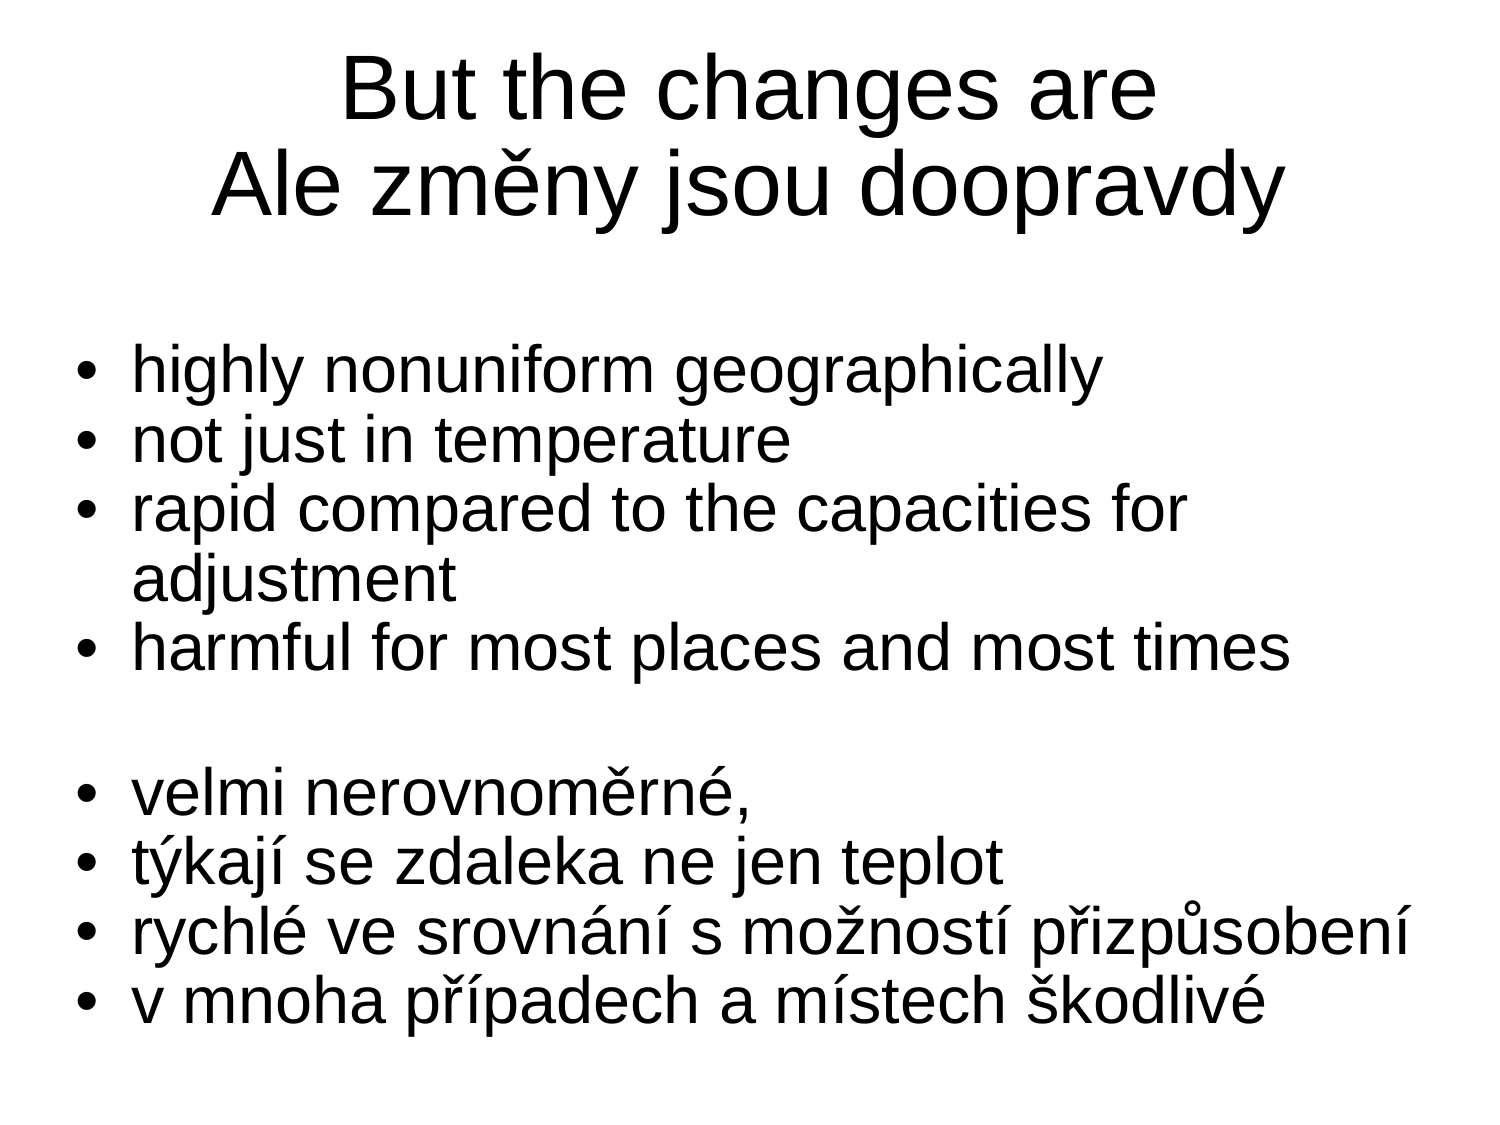

# But the changes are Ale změny jsou doopravdy
highly nonuniform geographically
not just in temperature
rapid compared to the capacities for adjustment
harmful for most places and most times
velmi nerovnoměrné,
týkají se zdaleka ne jen teplot
rychlé ve srovnání s možností přizpůsobení
v mnoha případech a místech škodlivé